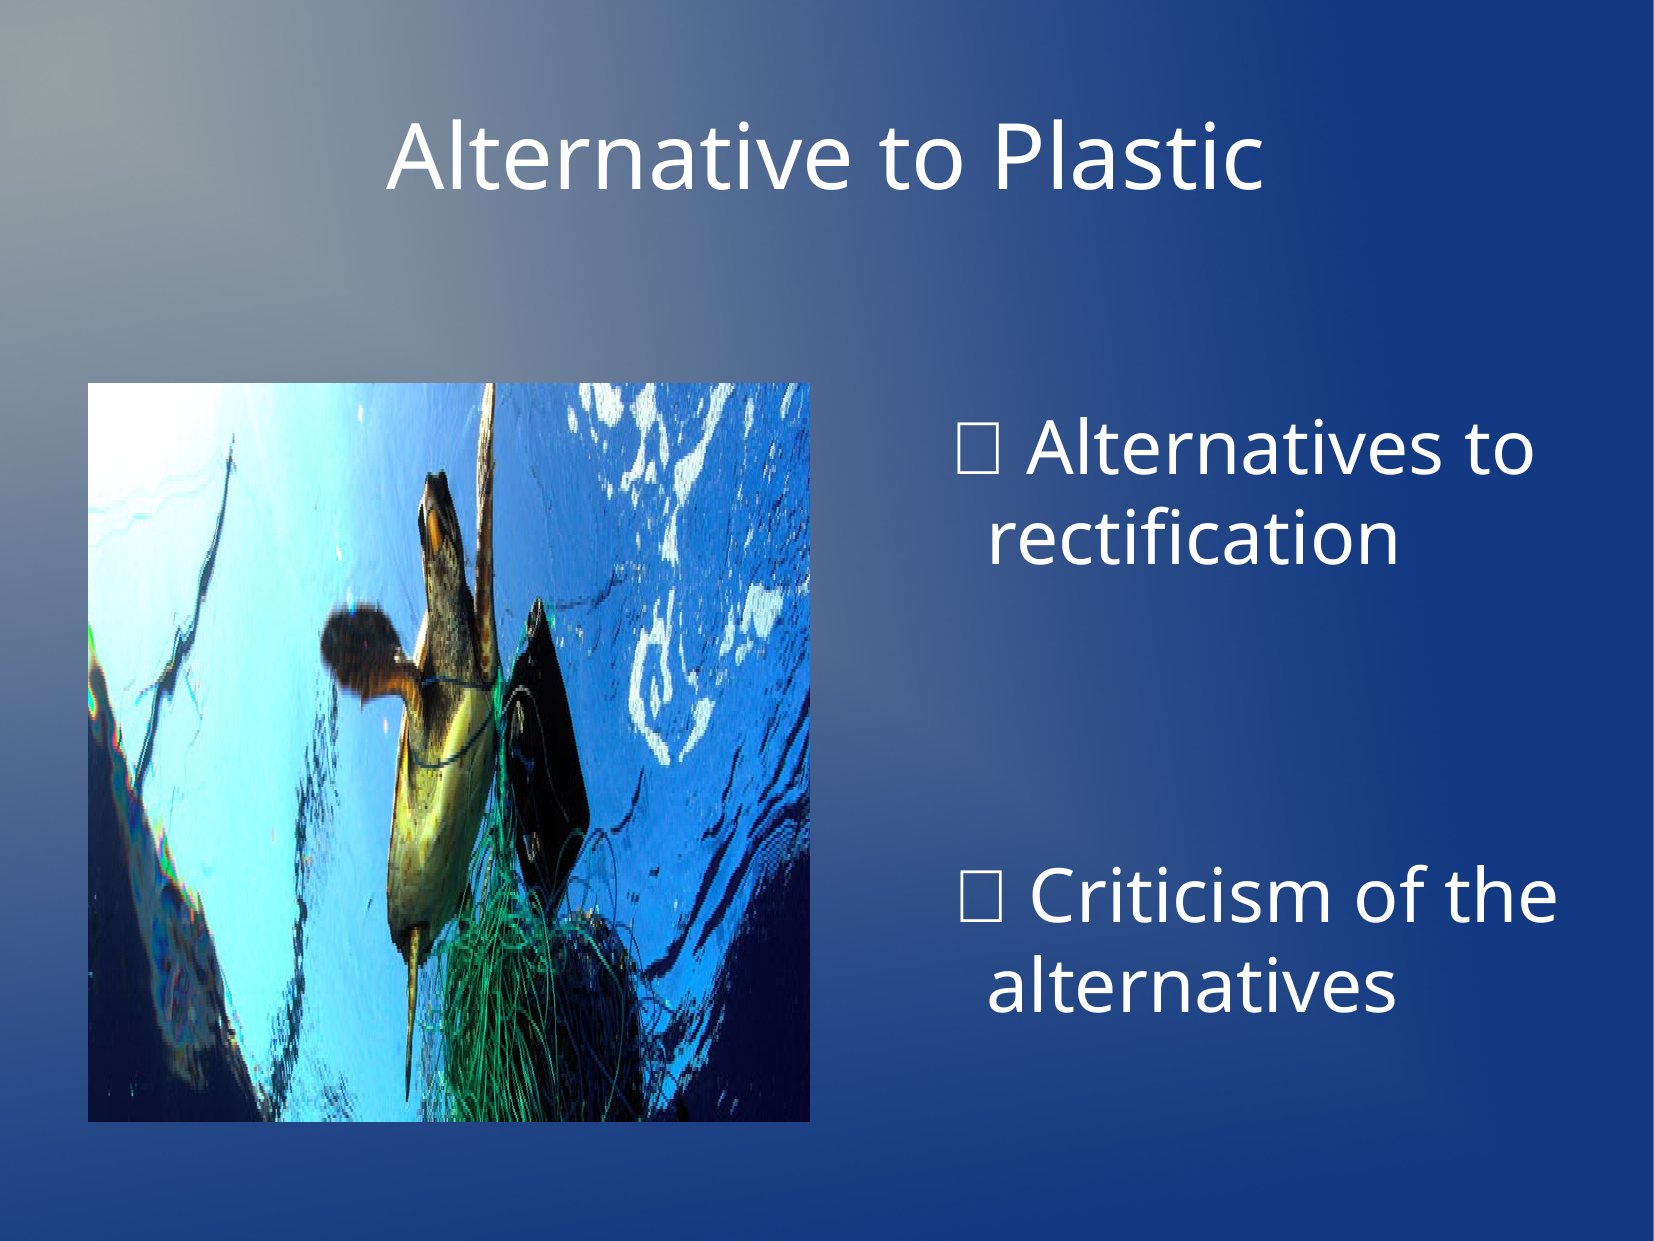

# Alternative to Plastic
  Alternatives to rectification
  Criticism of the alternatives